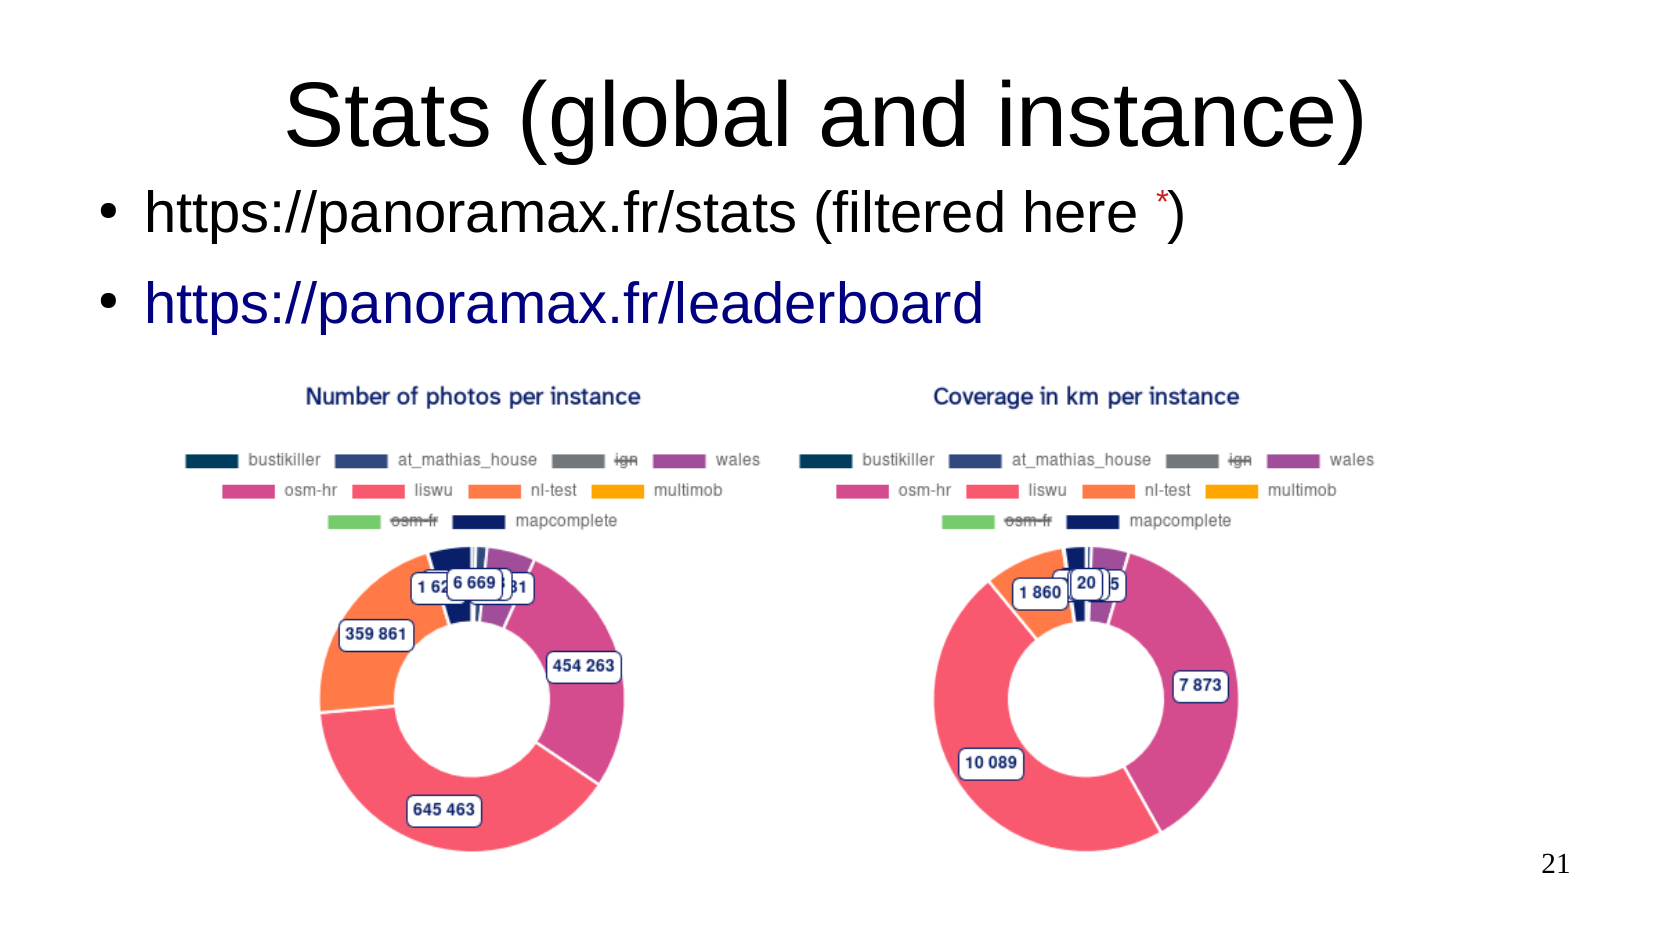

# Stats (global and instance)
https://panoramax.fr/stats (filtered here *)
https://panoramax.fr/leaderboard
21